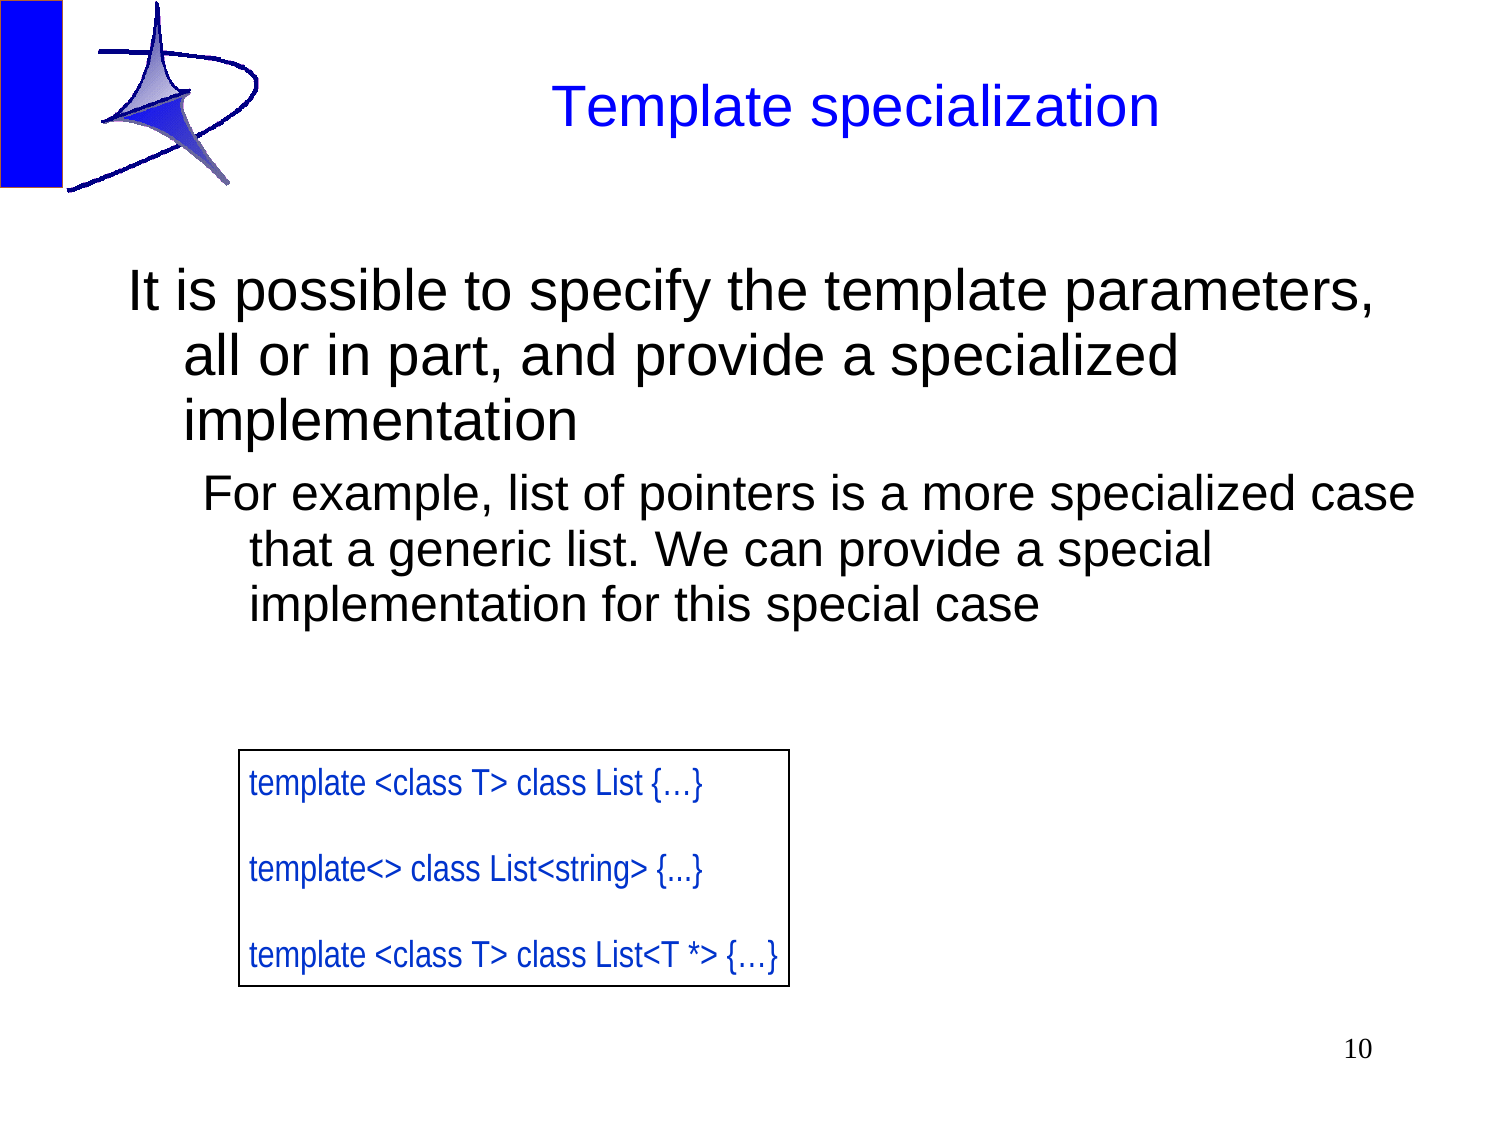

# Template specialization
It is possible to specify the template parameters, all or in part, and provide a specialized implementation
For example, list of pointers is a more specialized case that a generic list. We can provide a special implementation for this special case
template <class T> class List {…}
template<> class List<string> {...}
template <class T> class List<T *> {…}
10